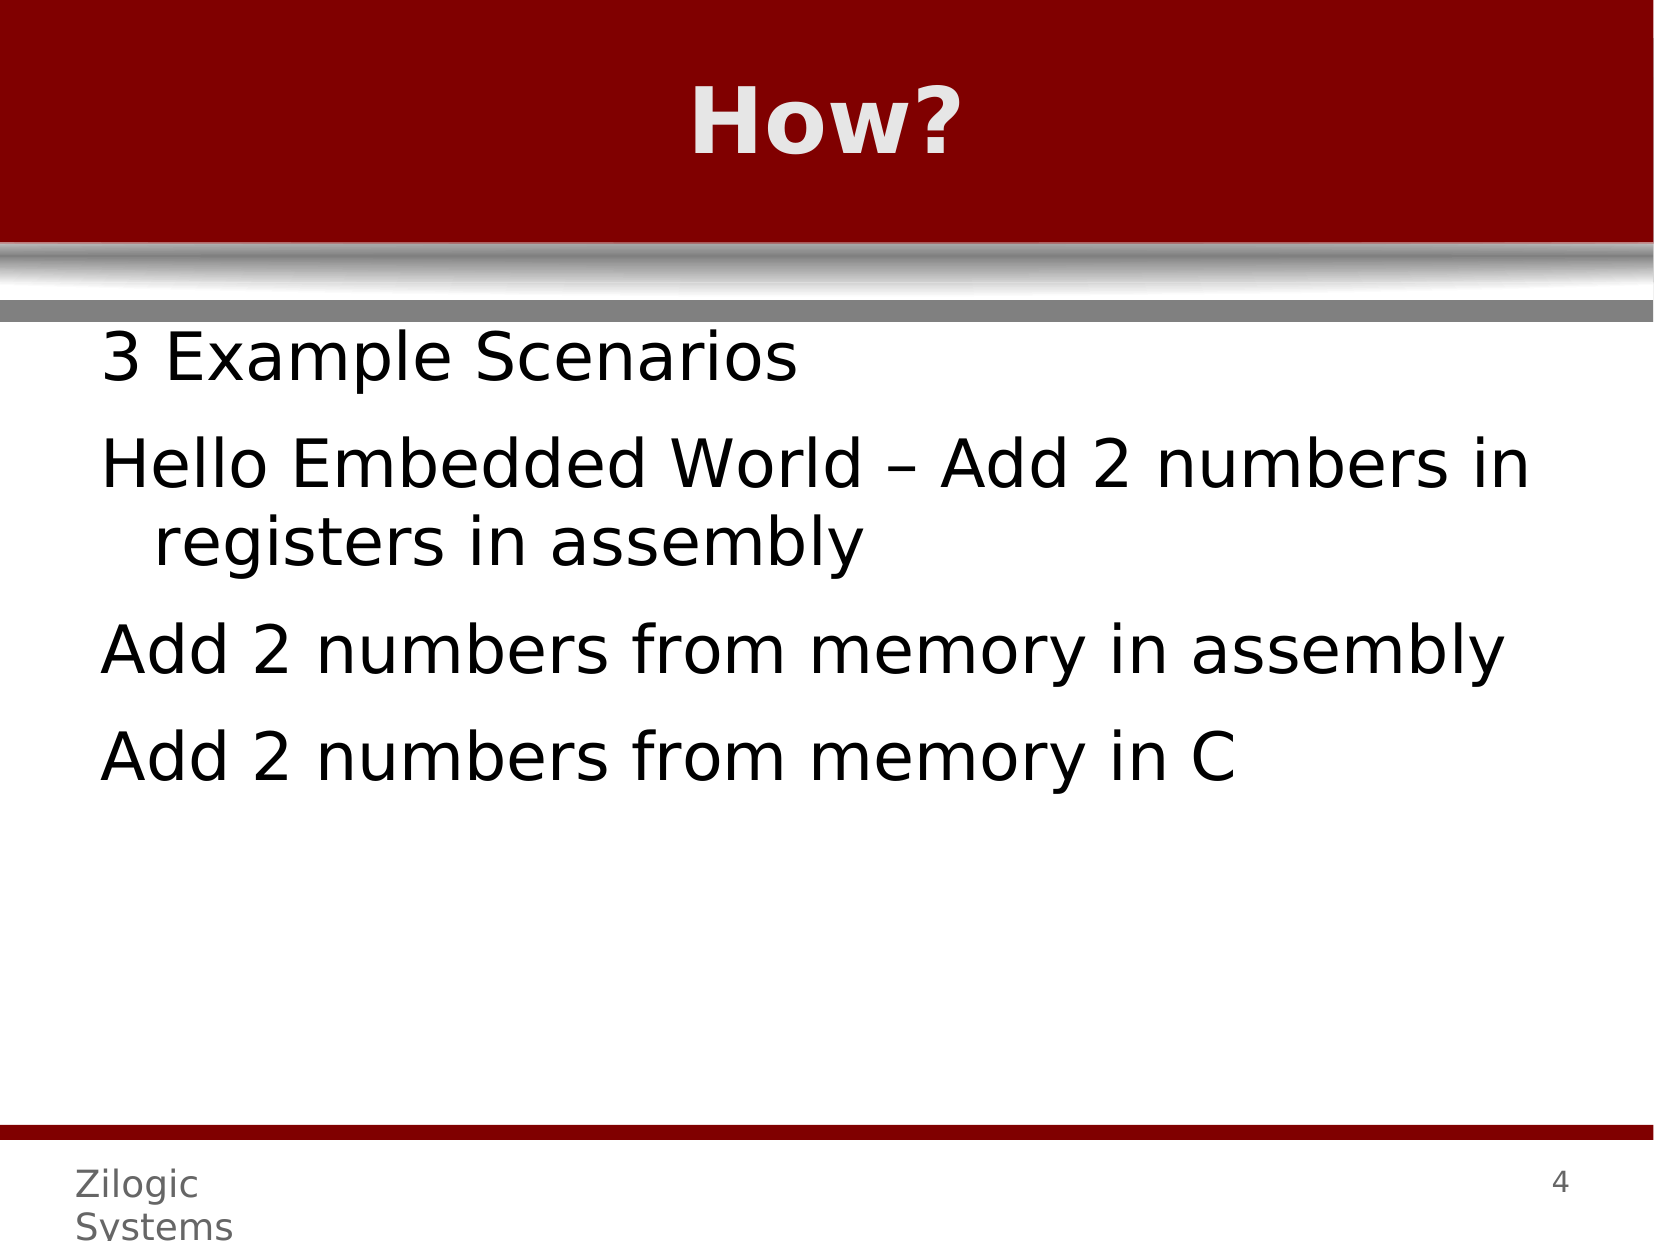

# How?
3 Example Scenarios
Hello Embedded World – Add 2 numbers in registers in assembly
Add 2 numbers from memory in assembly
Add 2 numbers from memory in C
4